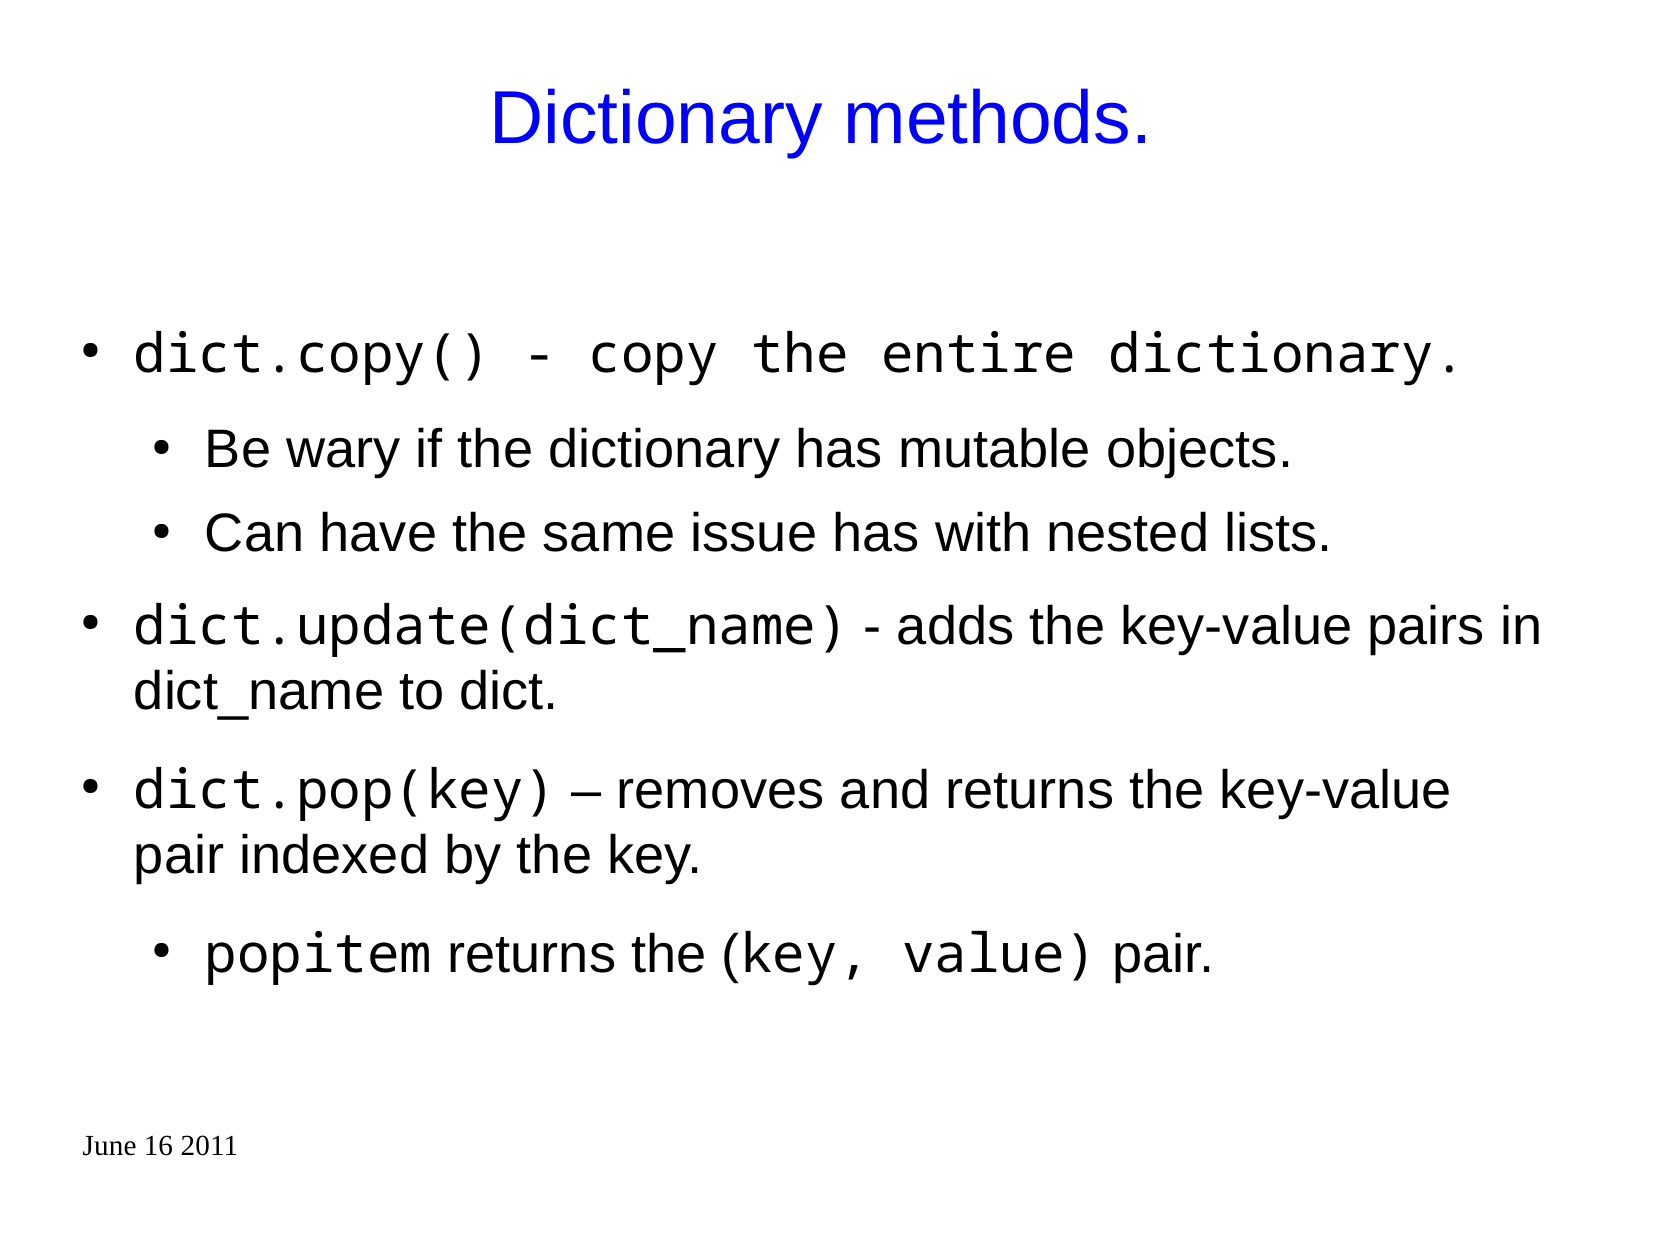

# Dictionary methods.
dict.copy() - copy the entire dictionary.
Be wary if the dictionary has mutable objects.
Can have the same issue has with nested lists.
dict.update(dict_name) - adds the key-value pairs in dict_name to dict.
dict.pop(key) – removes and returns the key-value pair indexed by the key.
popitem returns the (key, value) pair.
June 16 2011